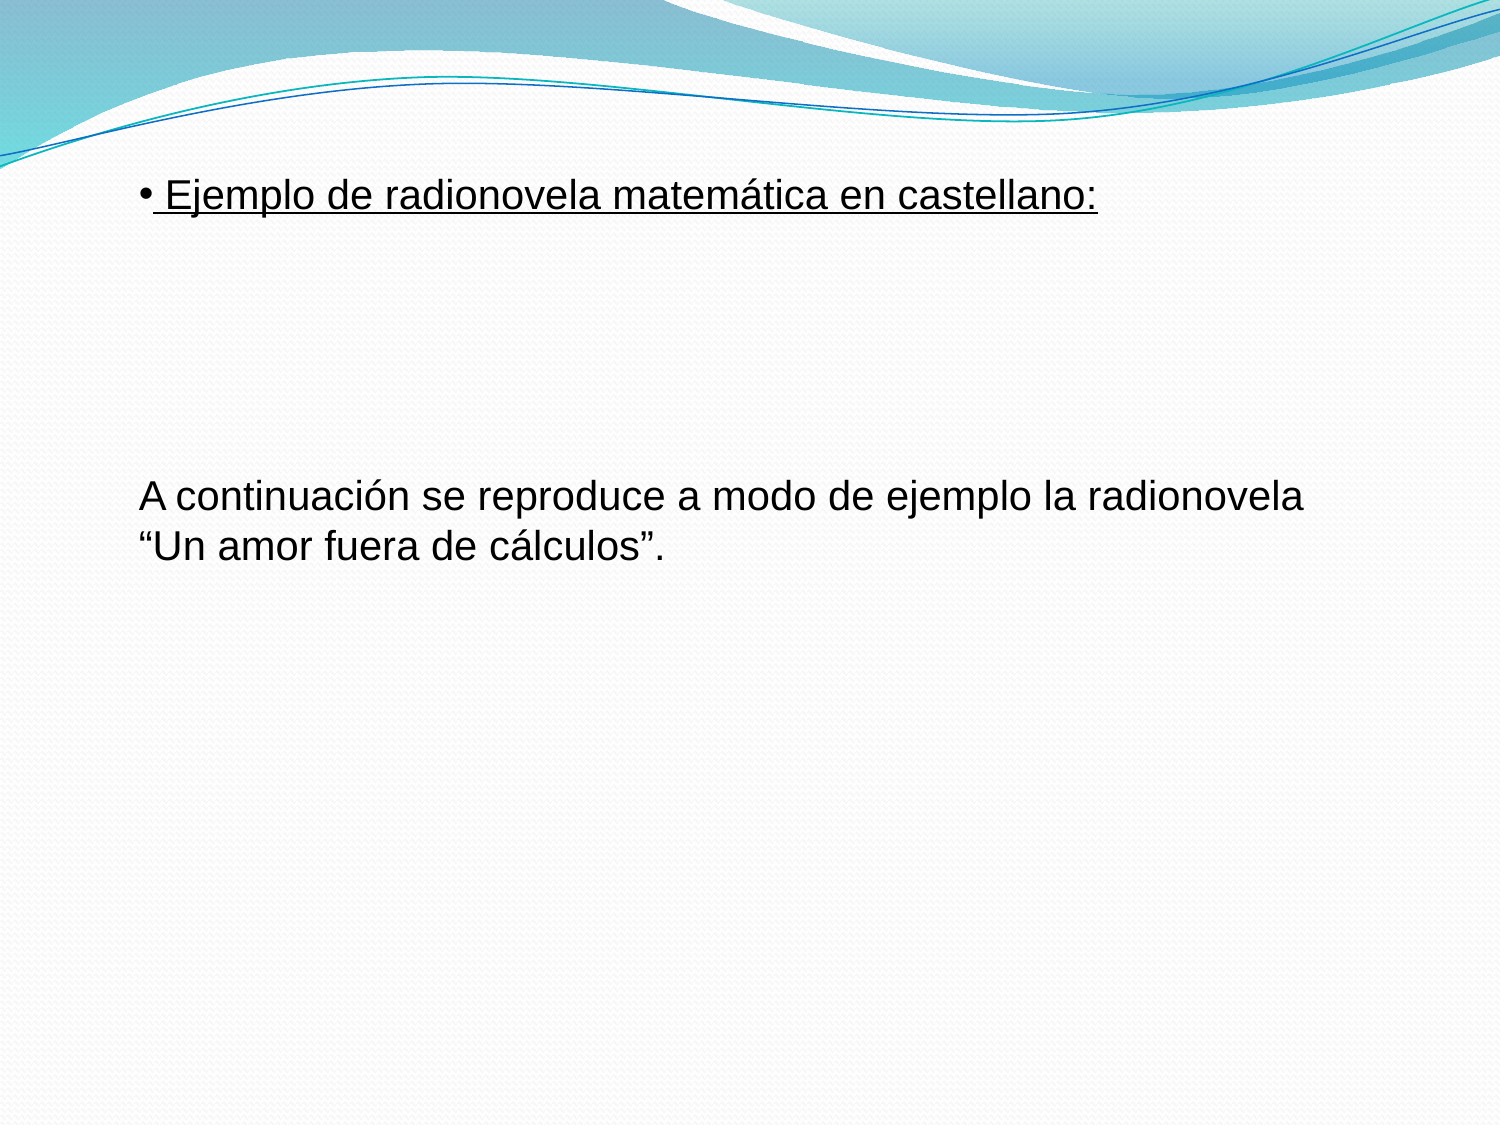

Ejemplo de radionovela matemática en castellano:
A continuación se reproduce a modo de ejemplo la radionovela
“Un amor fuera de cálculos”.